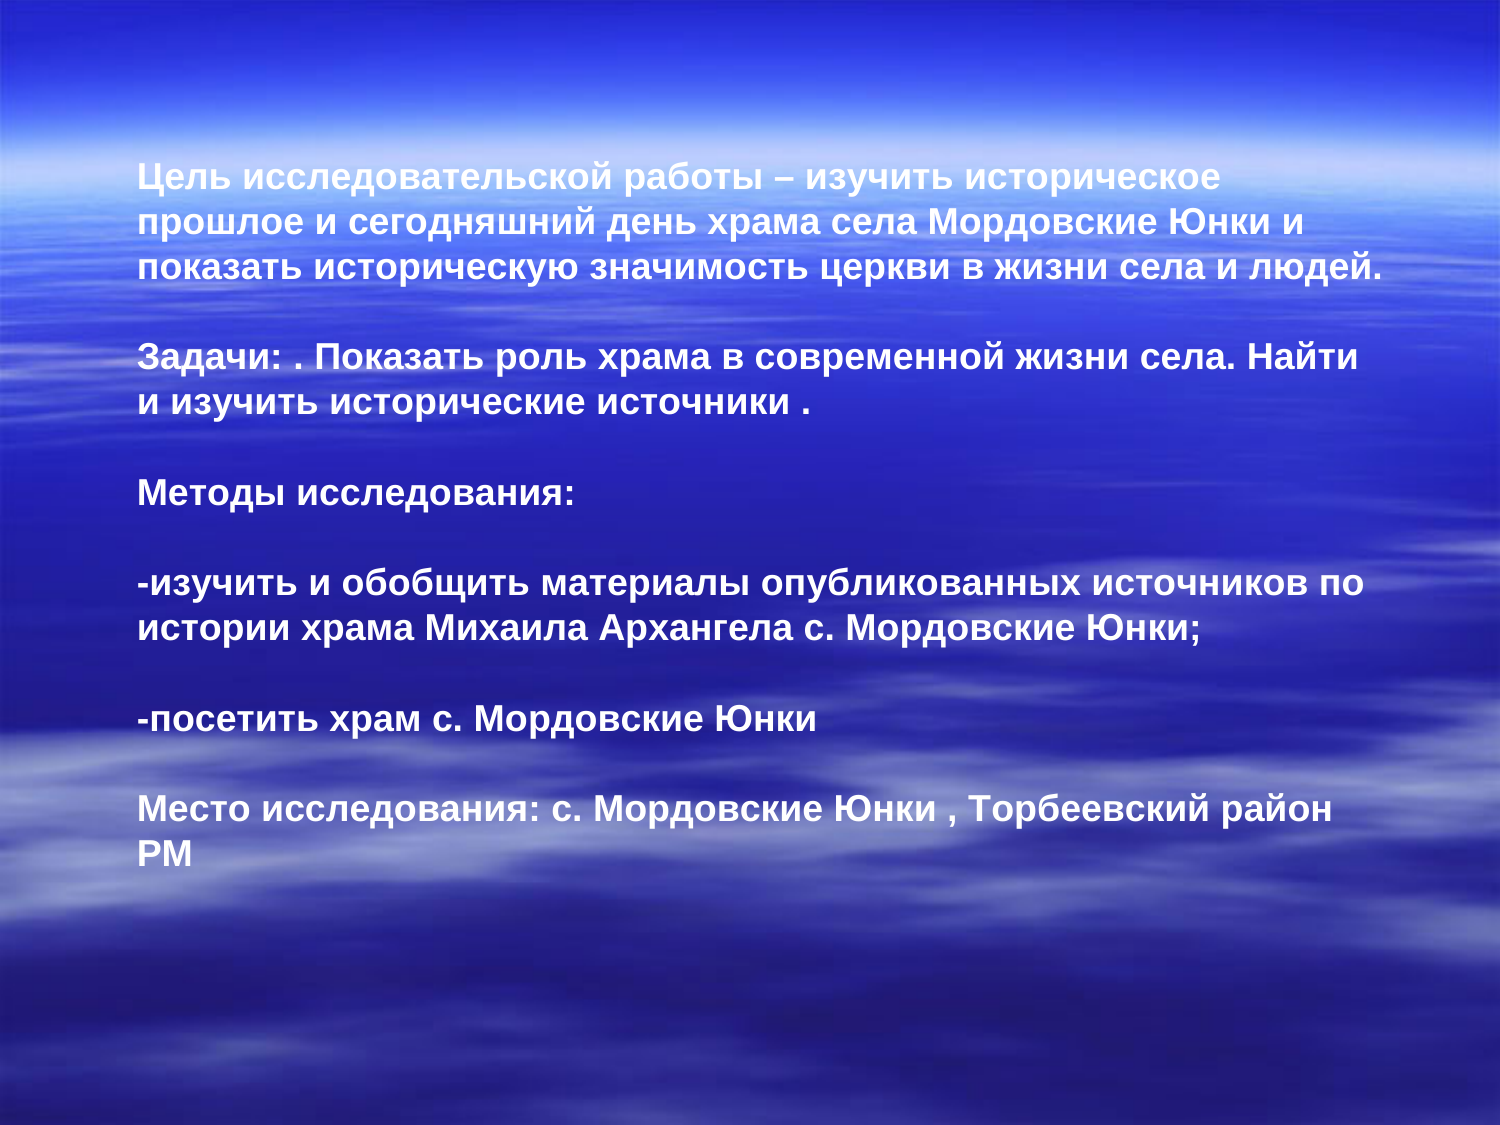

Цель исследовательской работы – изучить историческое прошлое и сегодняшний день храма села Мордовские Юнки и показать историческую значимость церкви в жизни села и людей.
Задачи: . Показать роль храма в современной жизни села. Найти и изучить исторические источники .
Методы исследования:
-изучить и обобщить материалы опубликованных источников по истории храма Михаила Архангела с. Мордовские Юнки;
-посетить храм с. Мордовские Юнки
Место исследования: с. Мордовские Юнки , Торбеевский район РМ